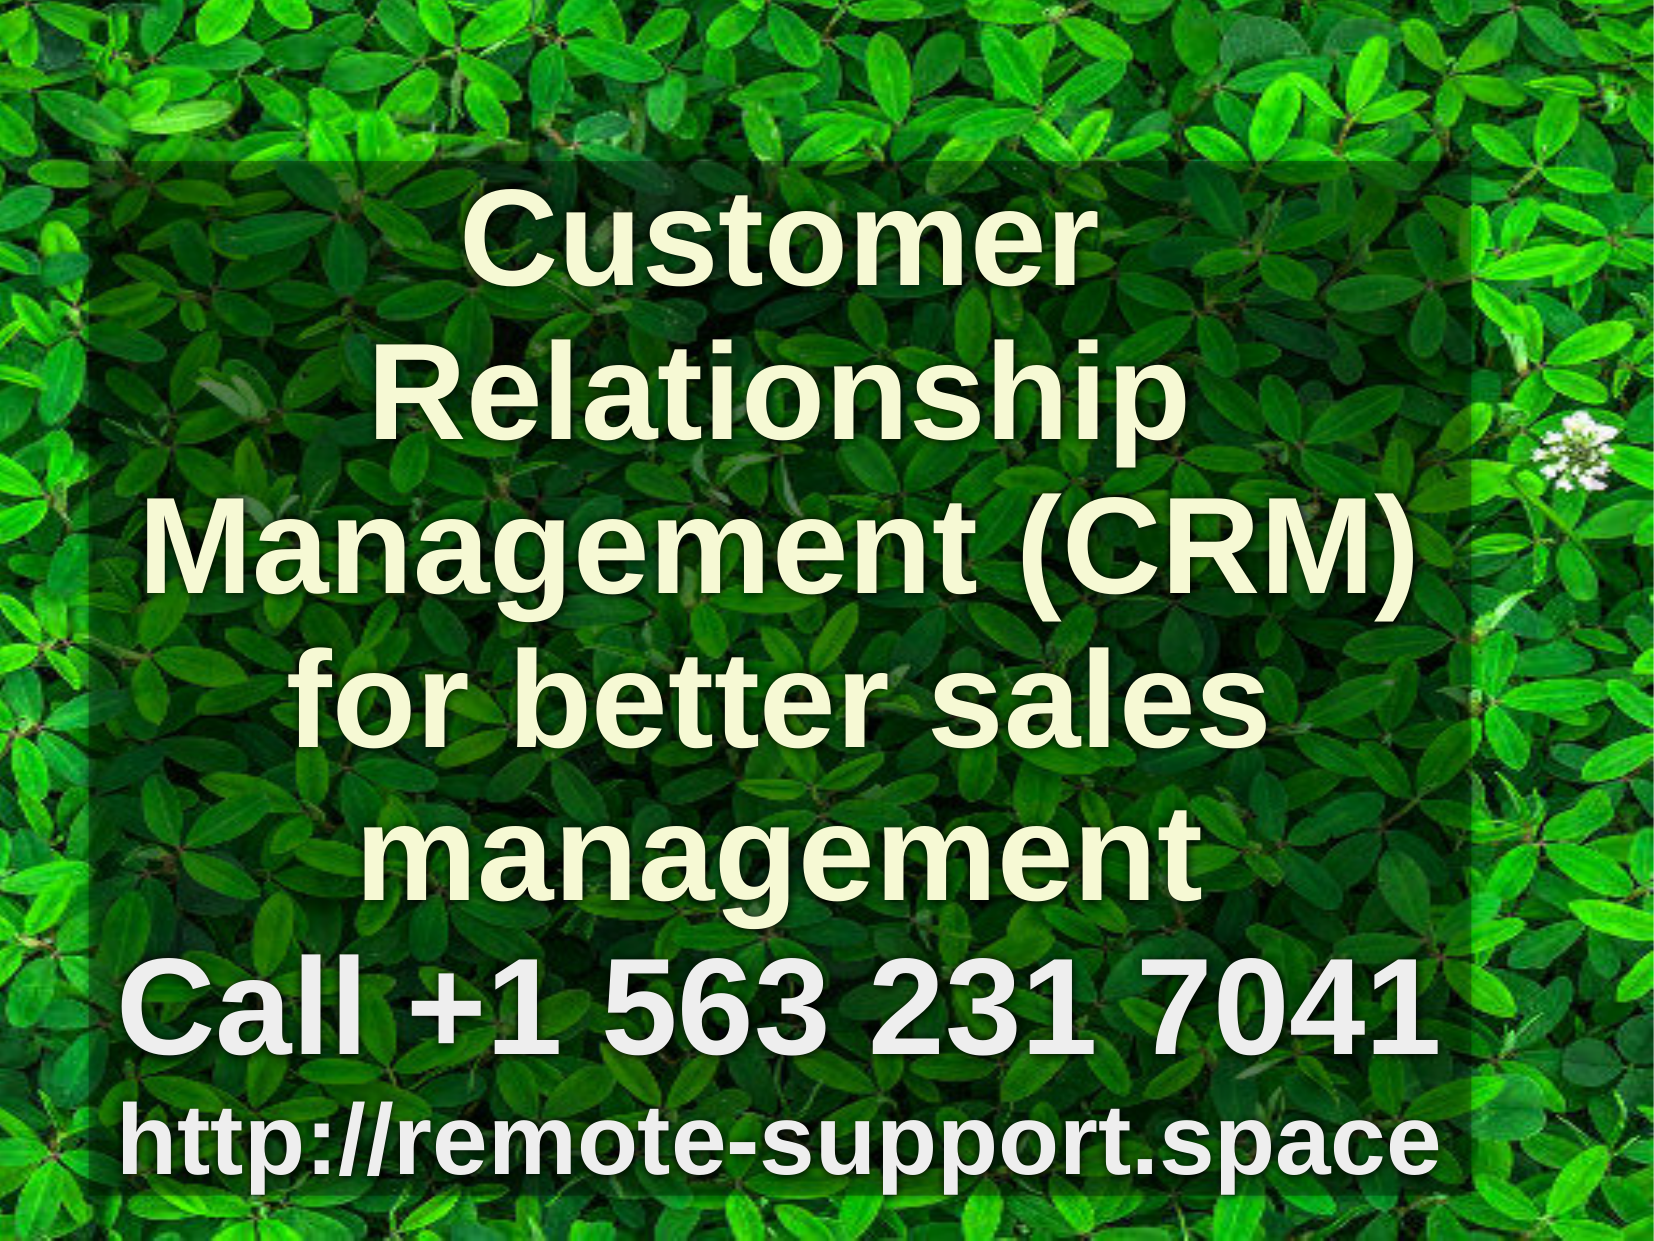

Customer Relationship Management (CRM) for better sales management
Call +1 563 231 7041
http://remote-support.space